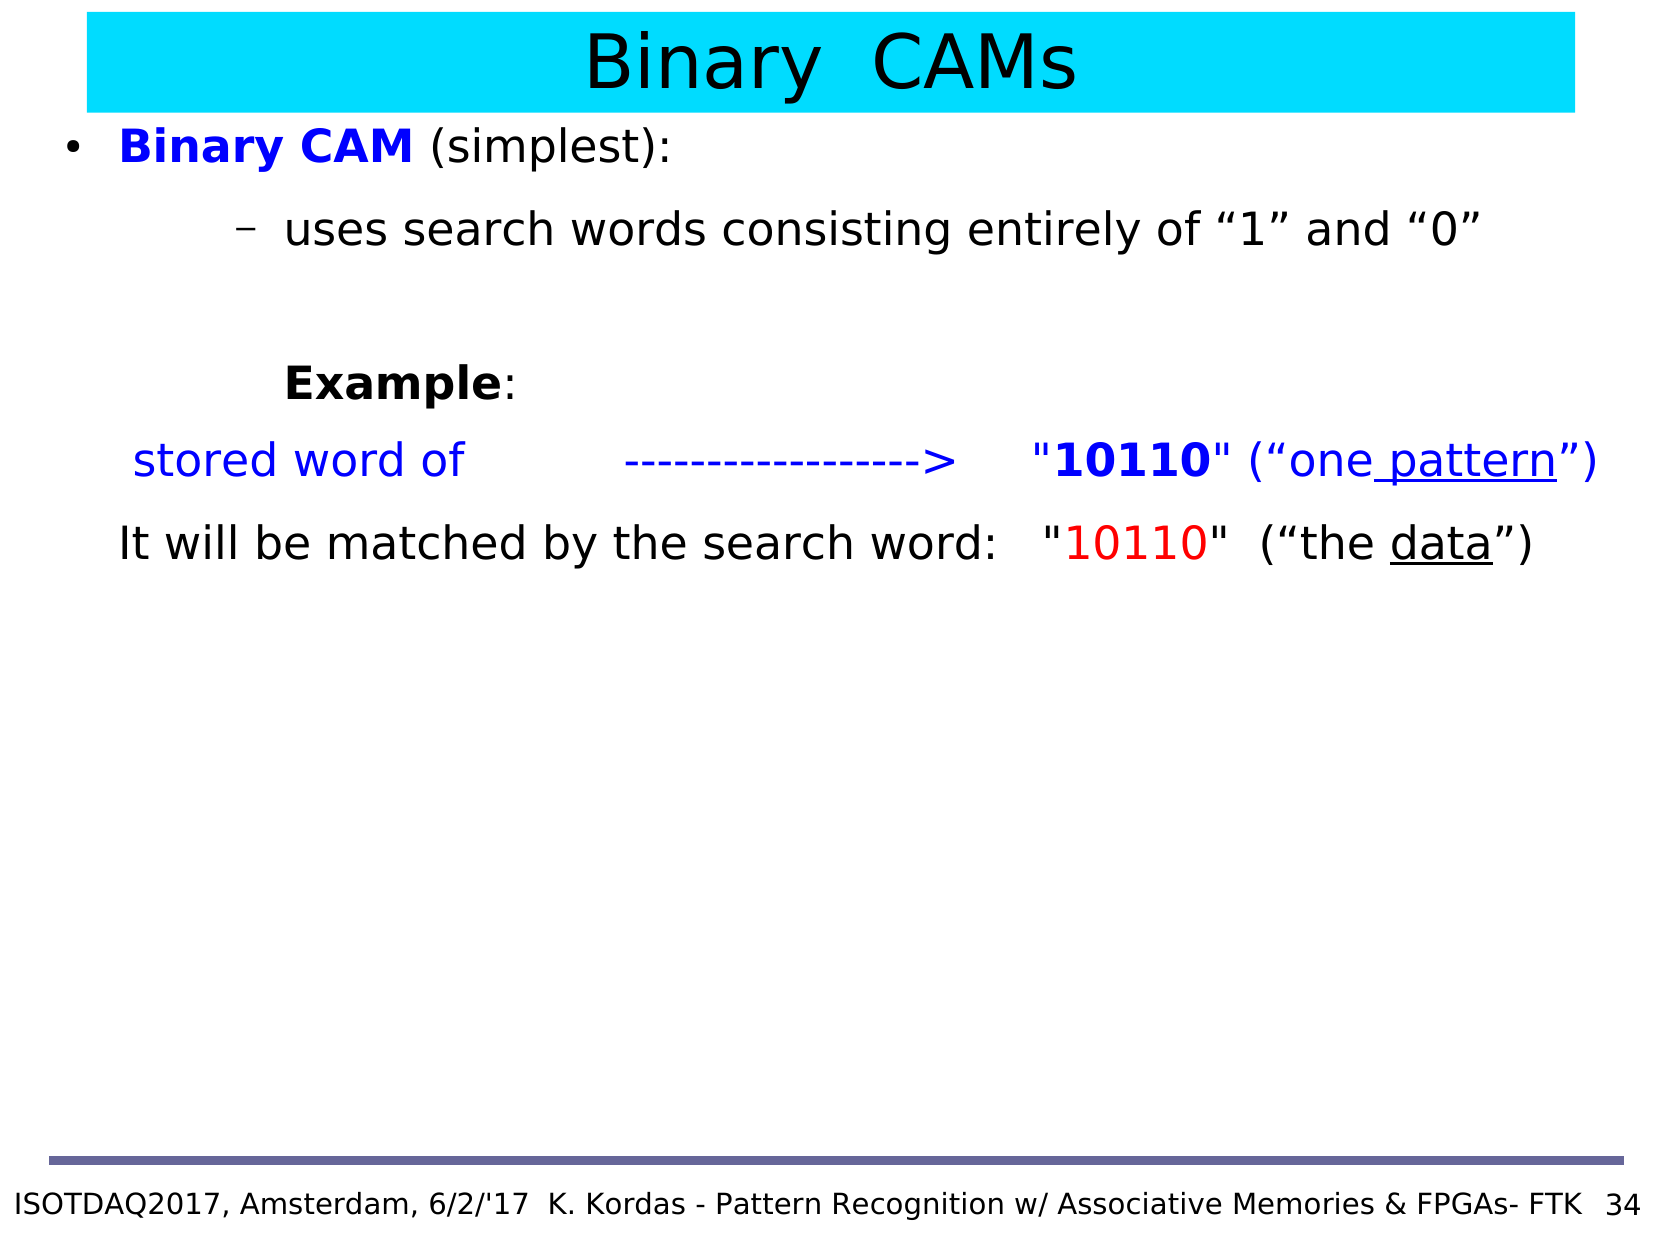

# Binary CAMs
Binary CAM (simplest):
uses search words consisting entirely of “1” and “0”
Example:
 stored word of ------------------> "10110" (“one pattern”)
It will be matched by the search word: "10110" (“the data”)
ISOTDAQ2017, Amsterdam, 6/2/'17
K. Kordas - Pattern Recognition w/ Associative Memories & FPGAs- FTK
34